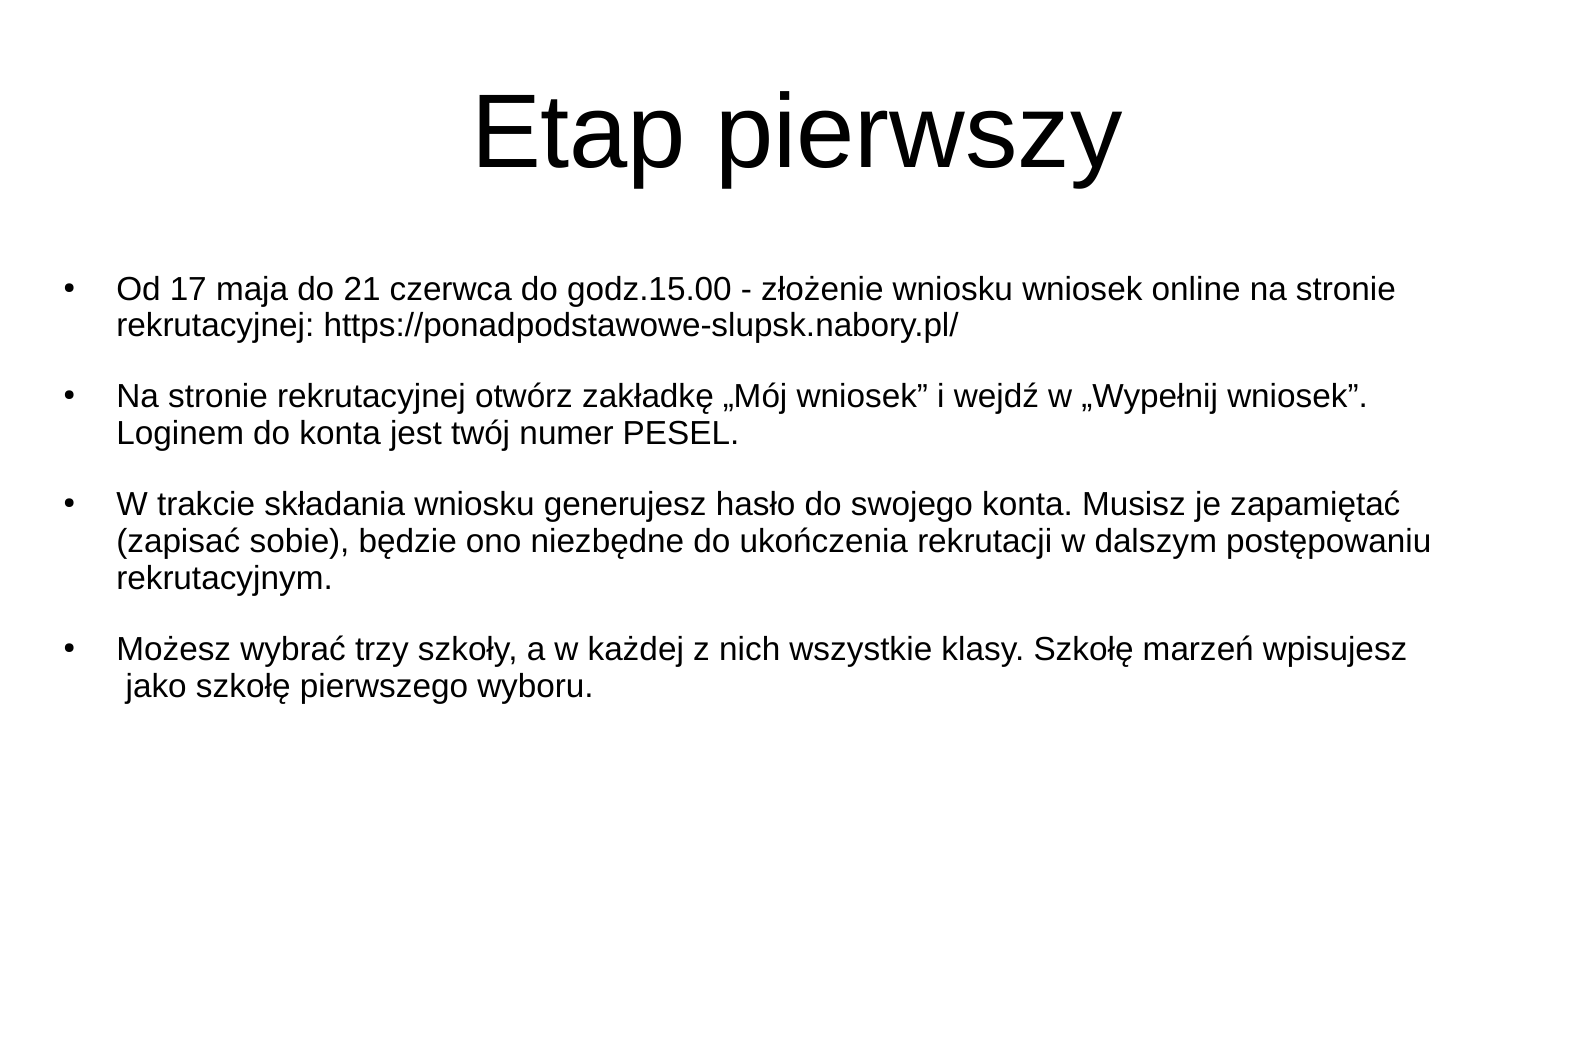

# Etap pierwszy
Od 17 maja do 21 czerwca do godz.15.00 - złożenie wniosku wniosek online na stronie rekrutacyjnej: https://ponadpodstawowe-slupsk.nabory.pl/
Na stronie rekrutacyjnej otwórz zakładkę „Mój wniosek” i wejdź w „Wypełnij wniosek”. Loginem do konta jest twój numer PESEL.​
W trakcie składania wniosku generujesz hasło do swojego konta. Musisz je zapamiętać (zapisać sobie), będzie ono niezbędne do ukończenia rekrutacji w dalszym postępowaniu rekrutacyjnym.​
Możesz wybrać trzy szkoły, a w każdej z nich wszystkie klasy. Szkołę marzeń wpisujesz
 jako szkołę pierwszego wyboru.​